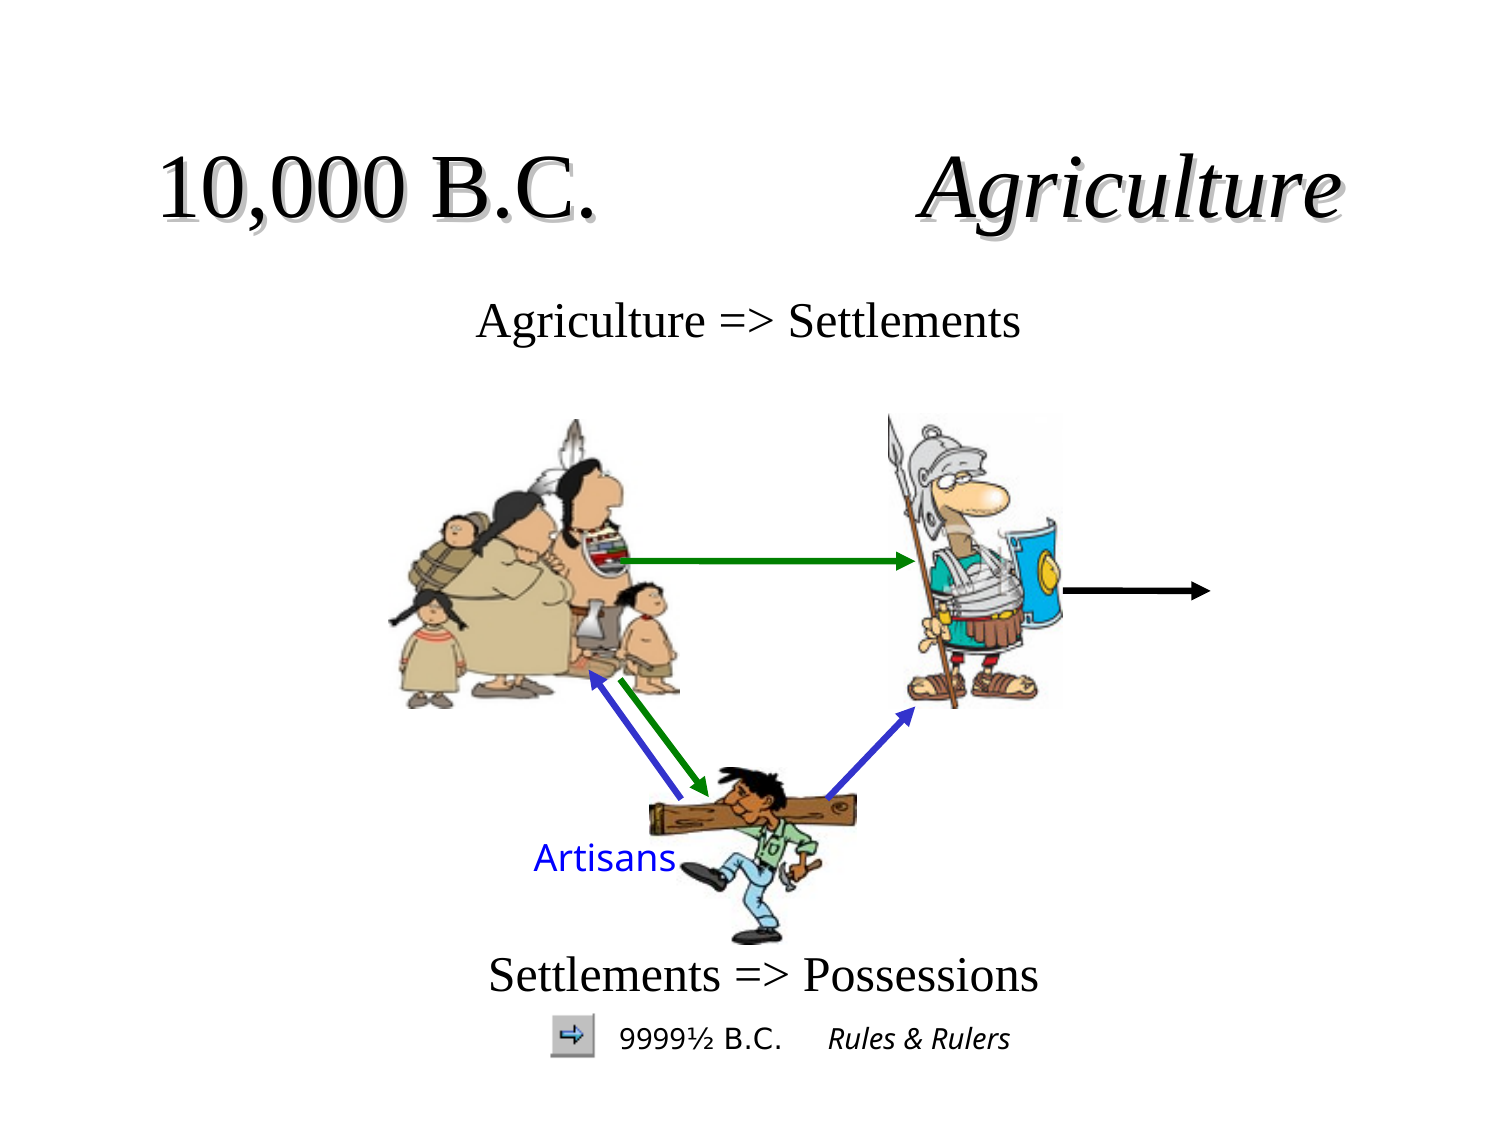

# 10,000 B.C. Agriculture
Agriculture => Settlements
Artisans
Settlements => Possessions
 . 9999½ B.C. Rules & Rulers